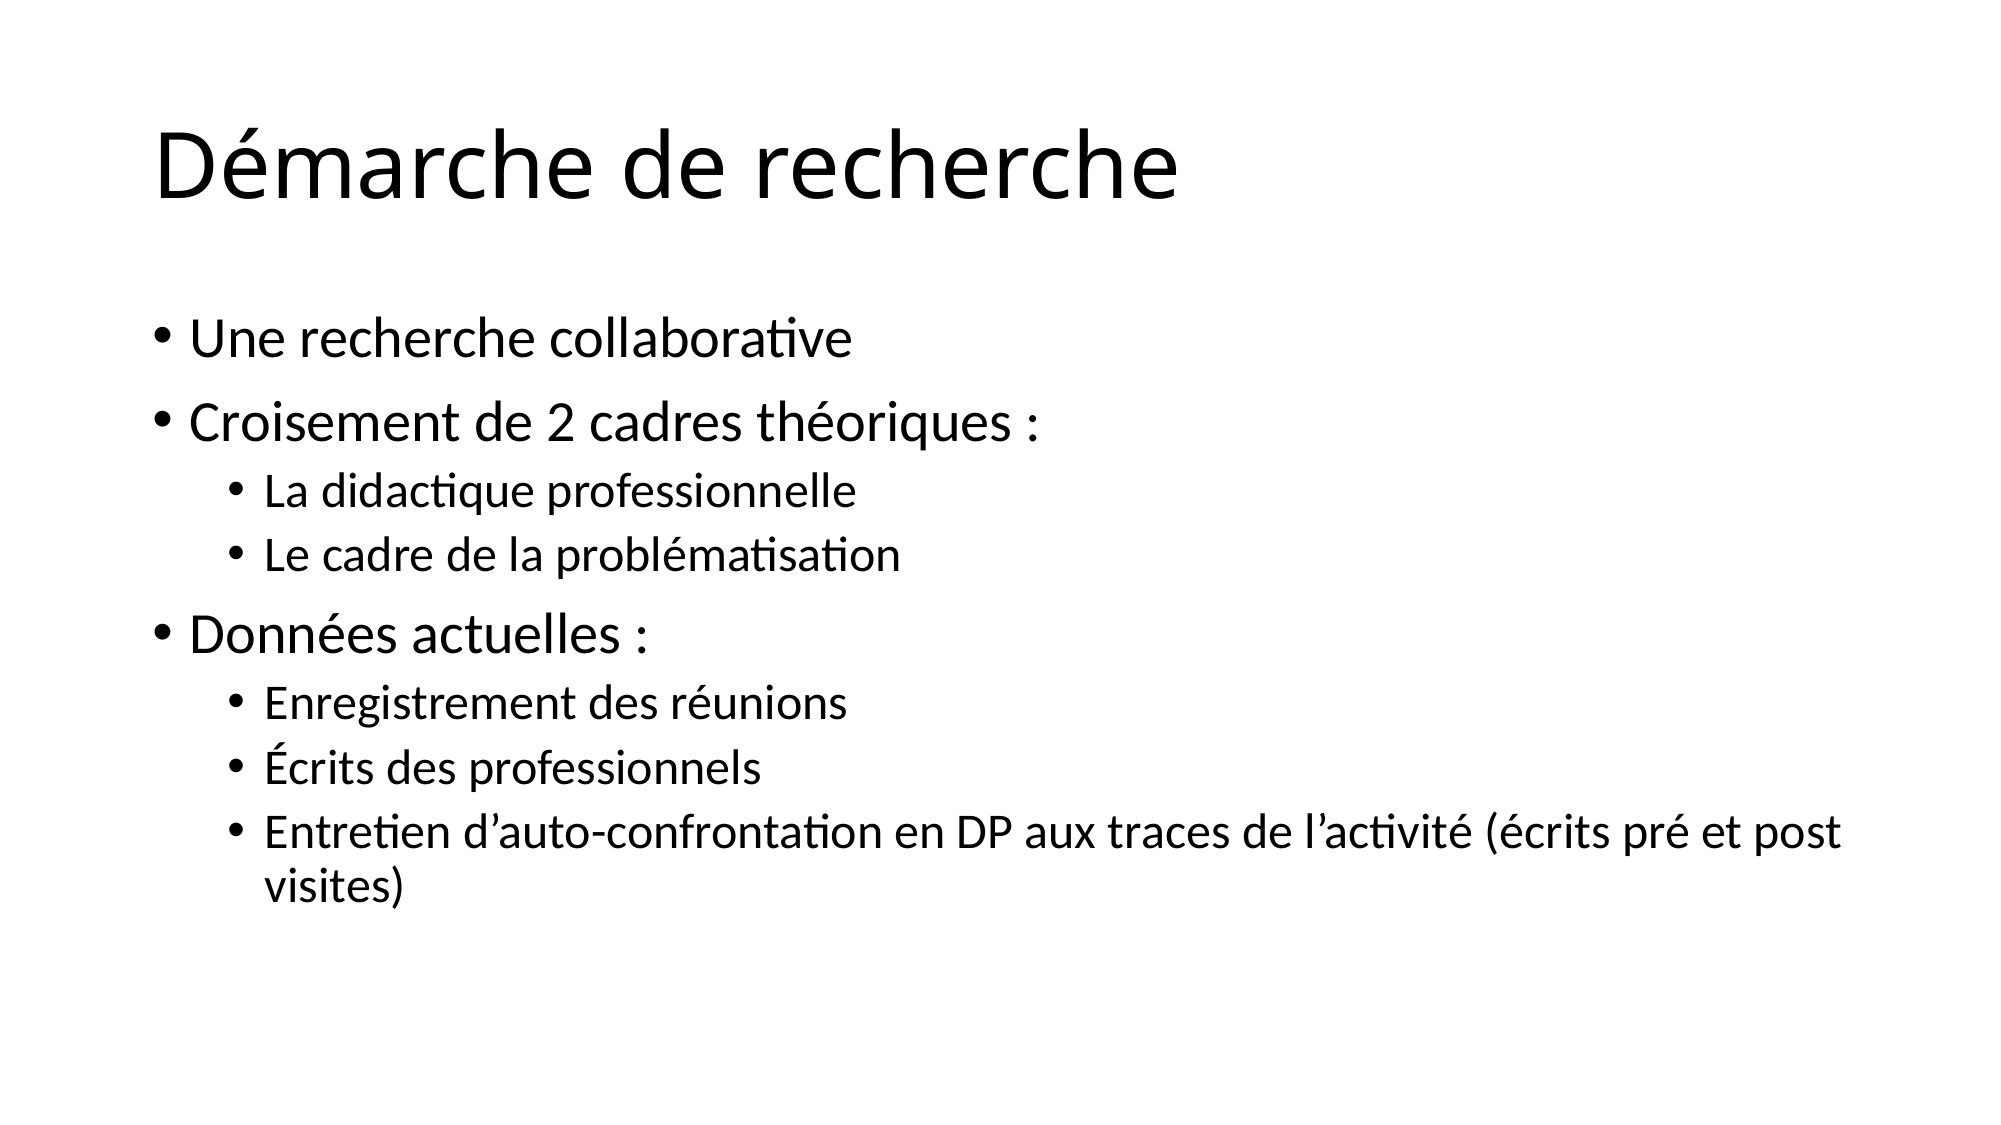

# Démarche de recherche
Une recherche collaborative
Croisement de 2 cadres théoriques :
La didactique professionnelle
Le cadre de la problématisation
Données actuelles :
Enregistrement des réunions
Écrits des professionnels
Entretien d’auto-confrontation en DP aux traces de l’activité (écrits pré et post visites)